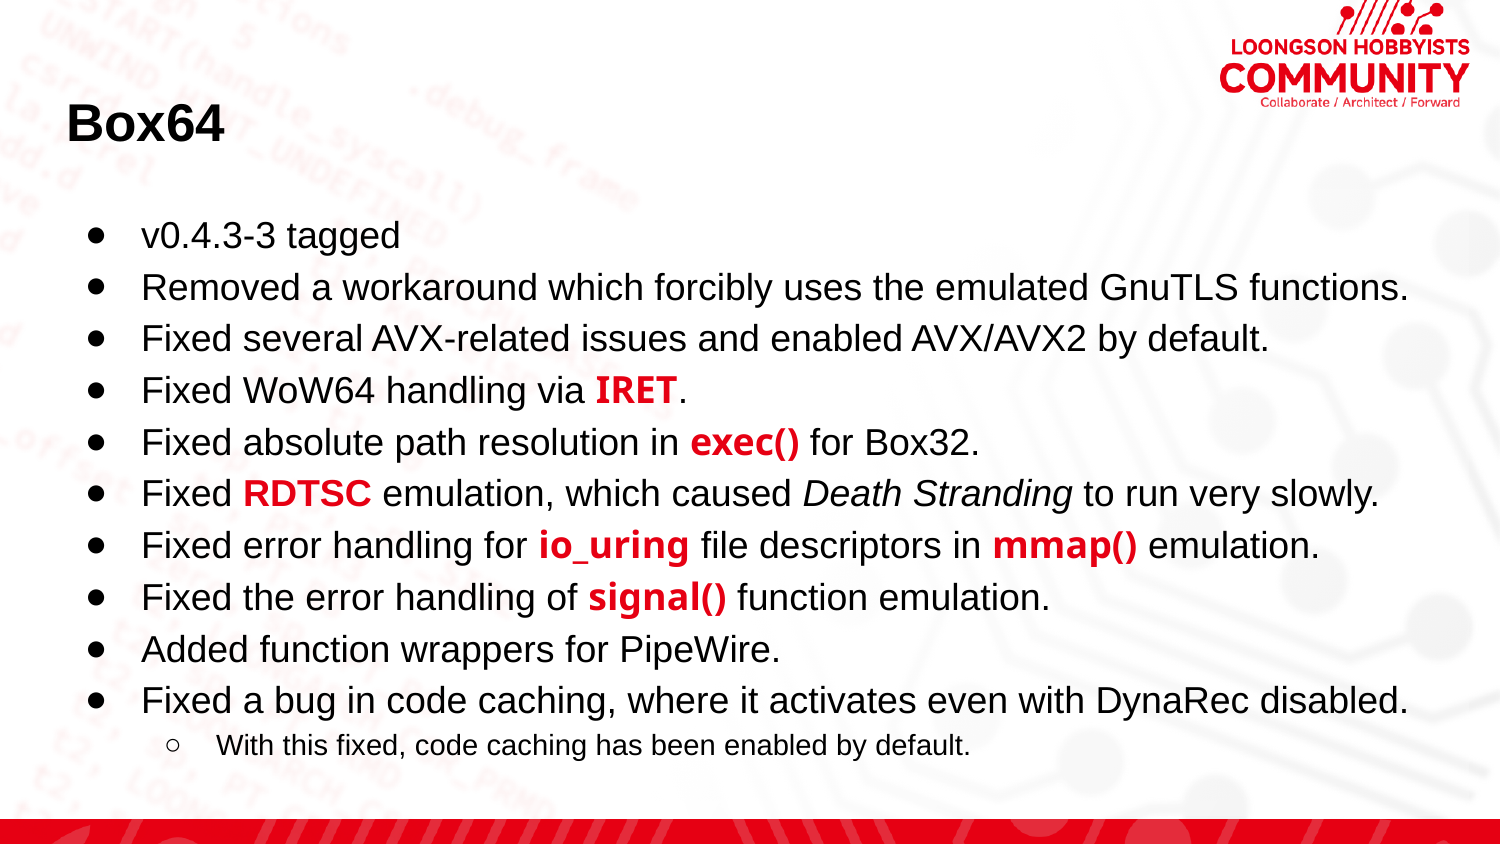

# Box64
v0.4.3-3 tagged
Removed a workaround which forcibly uses the emulated GnuTLS functions.
Fixed several AVX-related issues and enabled AVX/AVX2 by default.
Fixed WoW64 handling via IRET.
Fixed absolute path resolution in exec() for Box32.
Fixed RDTSC emulation, which caused Death Stranding to run very slowly.
Fixed error handling for io_uring file descriptors in mmap() emulation.
Fixed the error handling of signal() function emulation.
Added function wrappers for PipeWire.
Fixed a bug in code caching, where it activates even with DynaRec disabled.
With this fixed, code caching has been enabled by default.